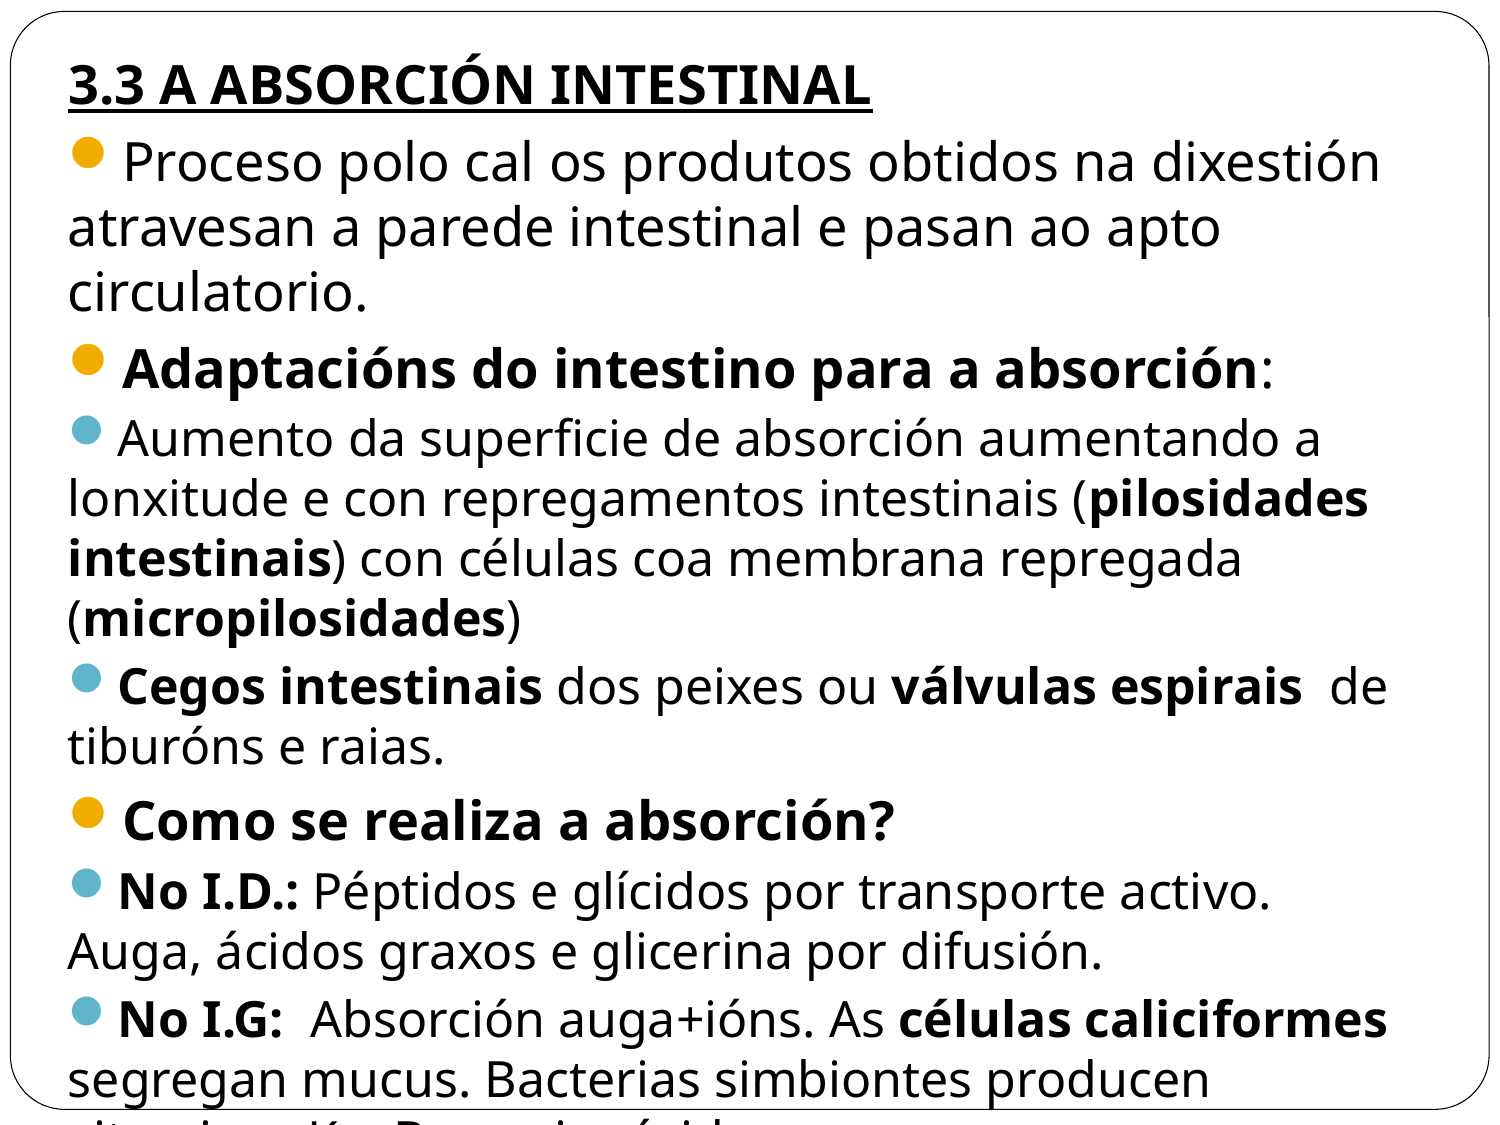

3.3 A ABSORCIÓN INTESTINAL
Proceso polo cal os produtos obtidos na dixestión atravesan a parede intestinal e pasan ao apto circulatorio.
Adaptacións do intestino para a absorción:
Aumento da superficie de absorción aumentando a lonxitude e con repregamentos intestinais (pilosidades intestinais) con células coa membrana repregada (micropilosidades)
Cegos intestinais dos peixes ou válvulas espirais de tiburóns e raias.
Como se realiza a absorción?
No I.D.: Péptidos e glícidos por transporte activo. Auga, ácidos graxos e glicerina por difusión.
No I.G: Absorción auga+ións. As células caliciformes segregan mucus. Bacterias simbiontes producen vitaminas K e B e aminoácidos.